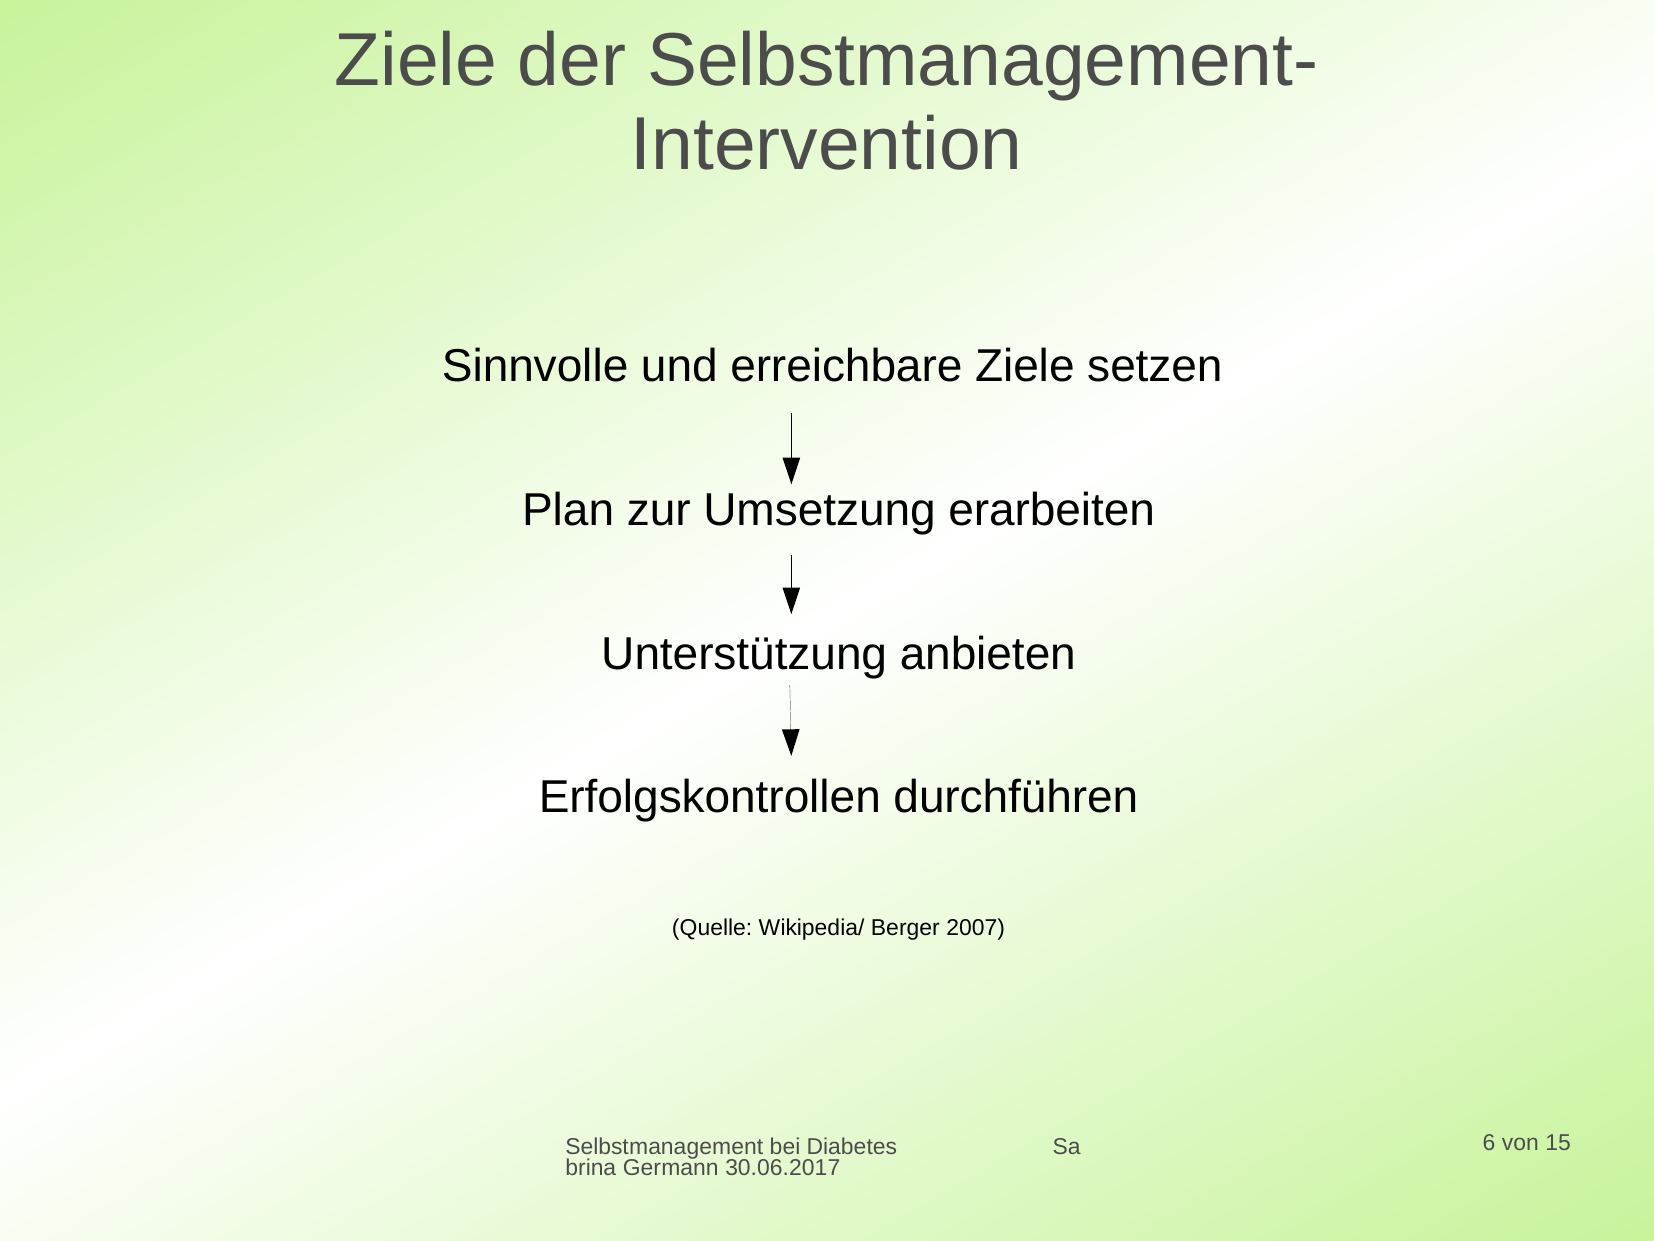

# Ziele der Selbstmanagement- Intervention
Sinnvolle und erreichbare Ziele setzen
Plan zur Umsetzung erarbeiten
Unterstützung anbieten
Erfolgskontrollen durchführen
(Quelle: Wikipedia/ Berger 2007)
6
Selbstmanagement bei Diabetes Sabrina Germann 30.06.2017